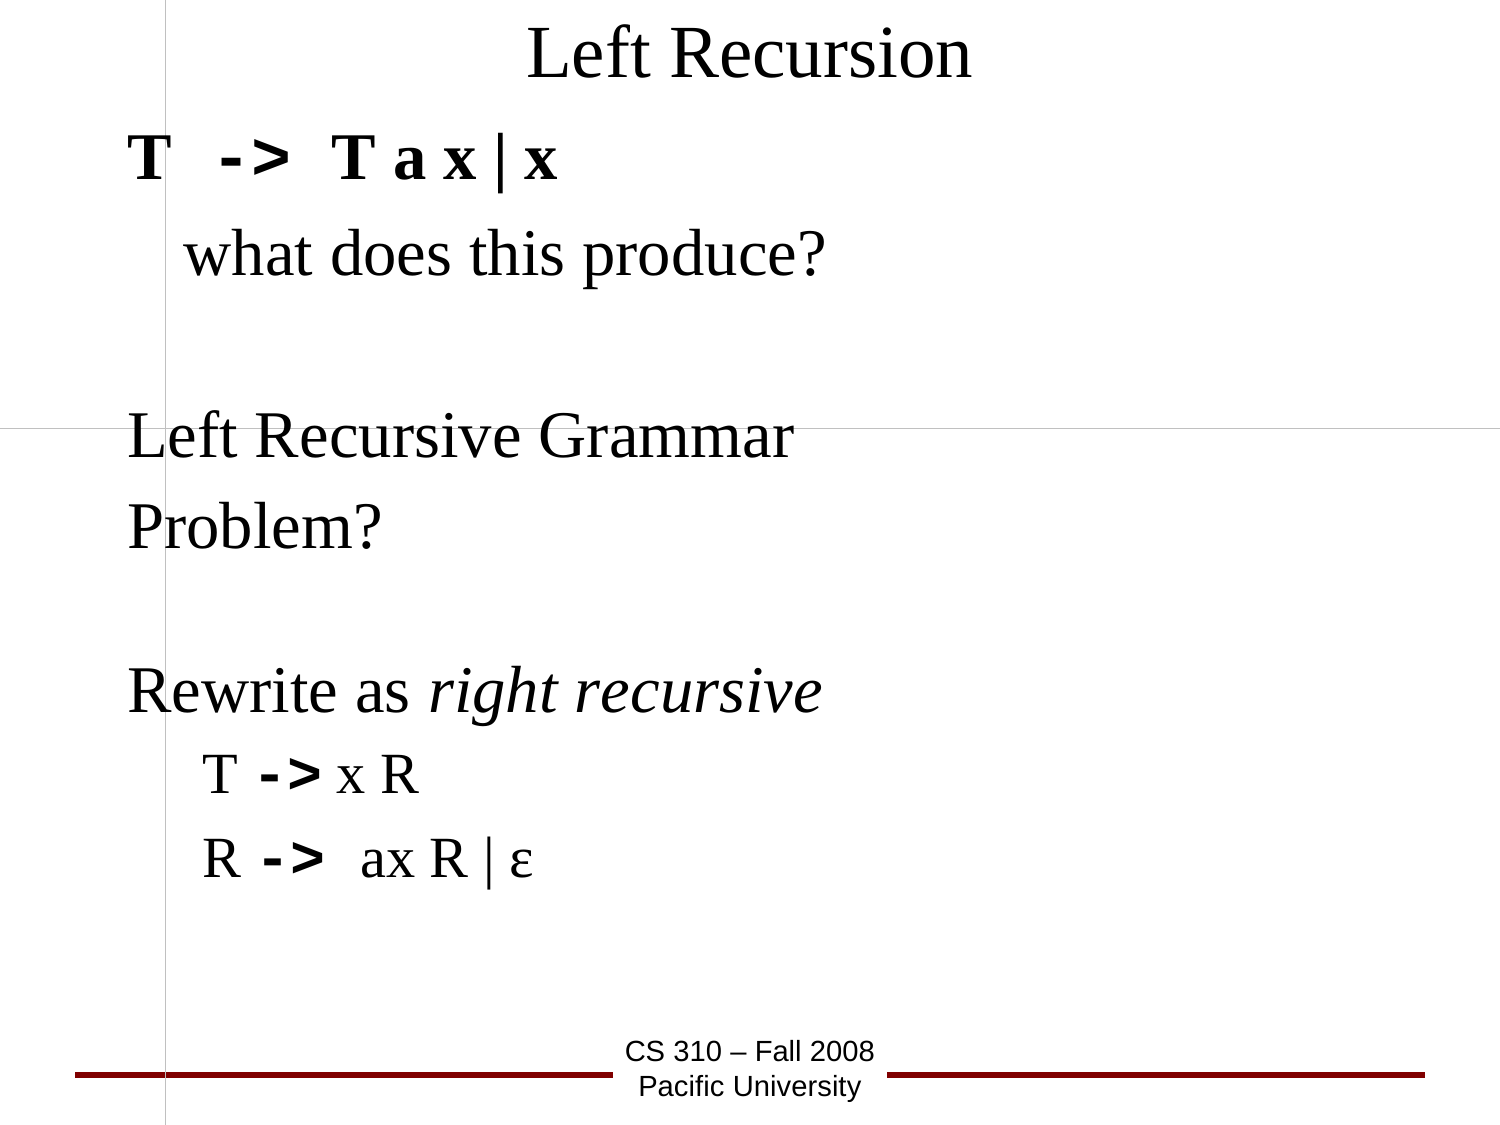

# Left Recursion
T -> T a x | x
	what does this produce?
Left Recursive Grammar
Problem?
Rewrite as right recursive
T -> x R
R -> ax R | ε